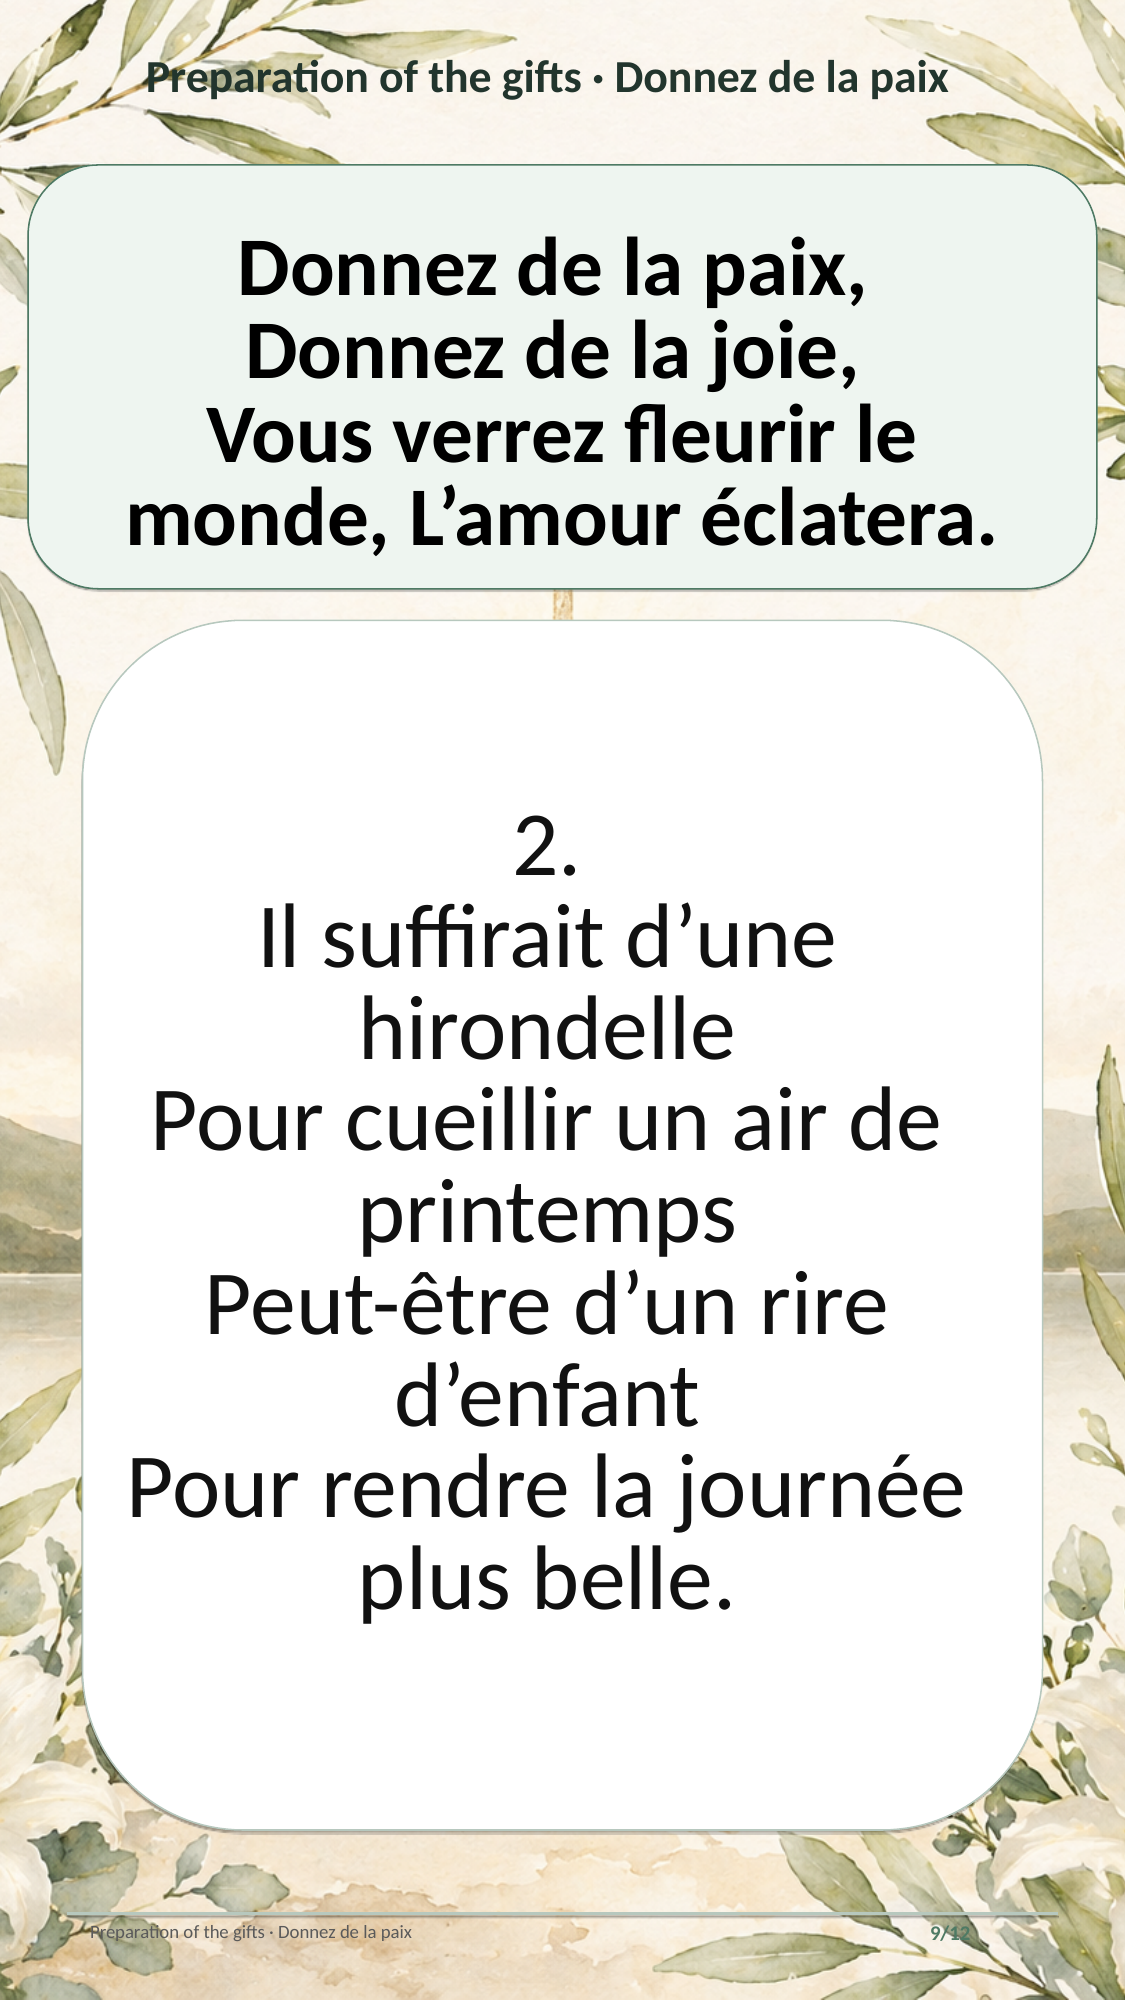

Preparation of the gifts · Donnez de la paix
Donnez de la paix,
Donnez de la joie,
Vous verrez fleurir le monde, L’amour éclatera.
2.
Il suffirait d’une hirondelle
Pour cueillir un air de printemps
Peut-être d’un rire d’enfant
Pour rendre la journée plus belle.
Preparation of the gifts · Donnez de la paix
9/12